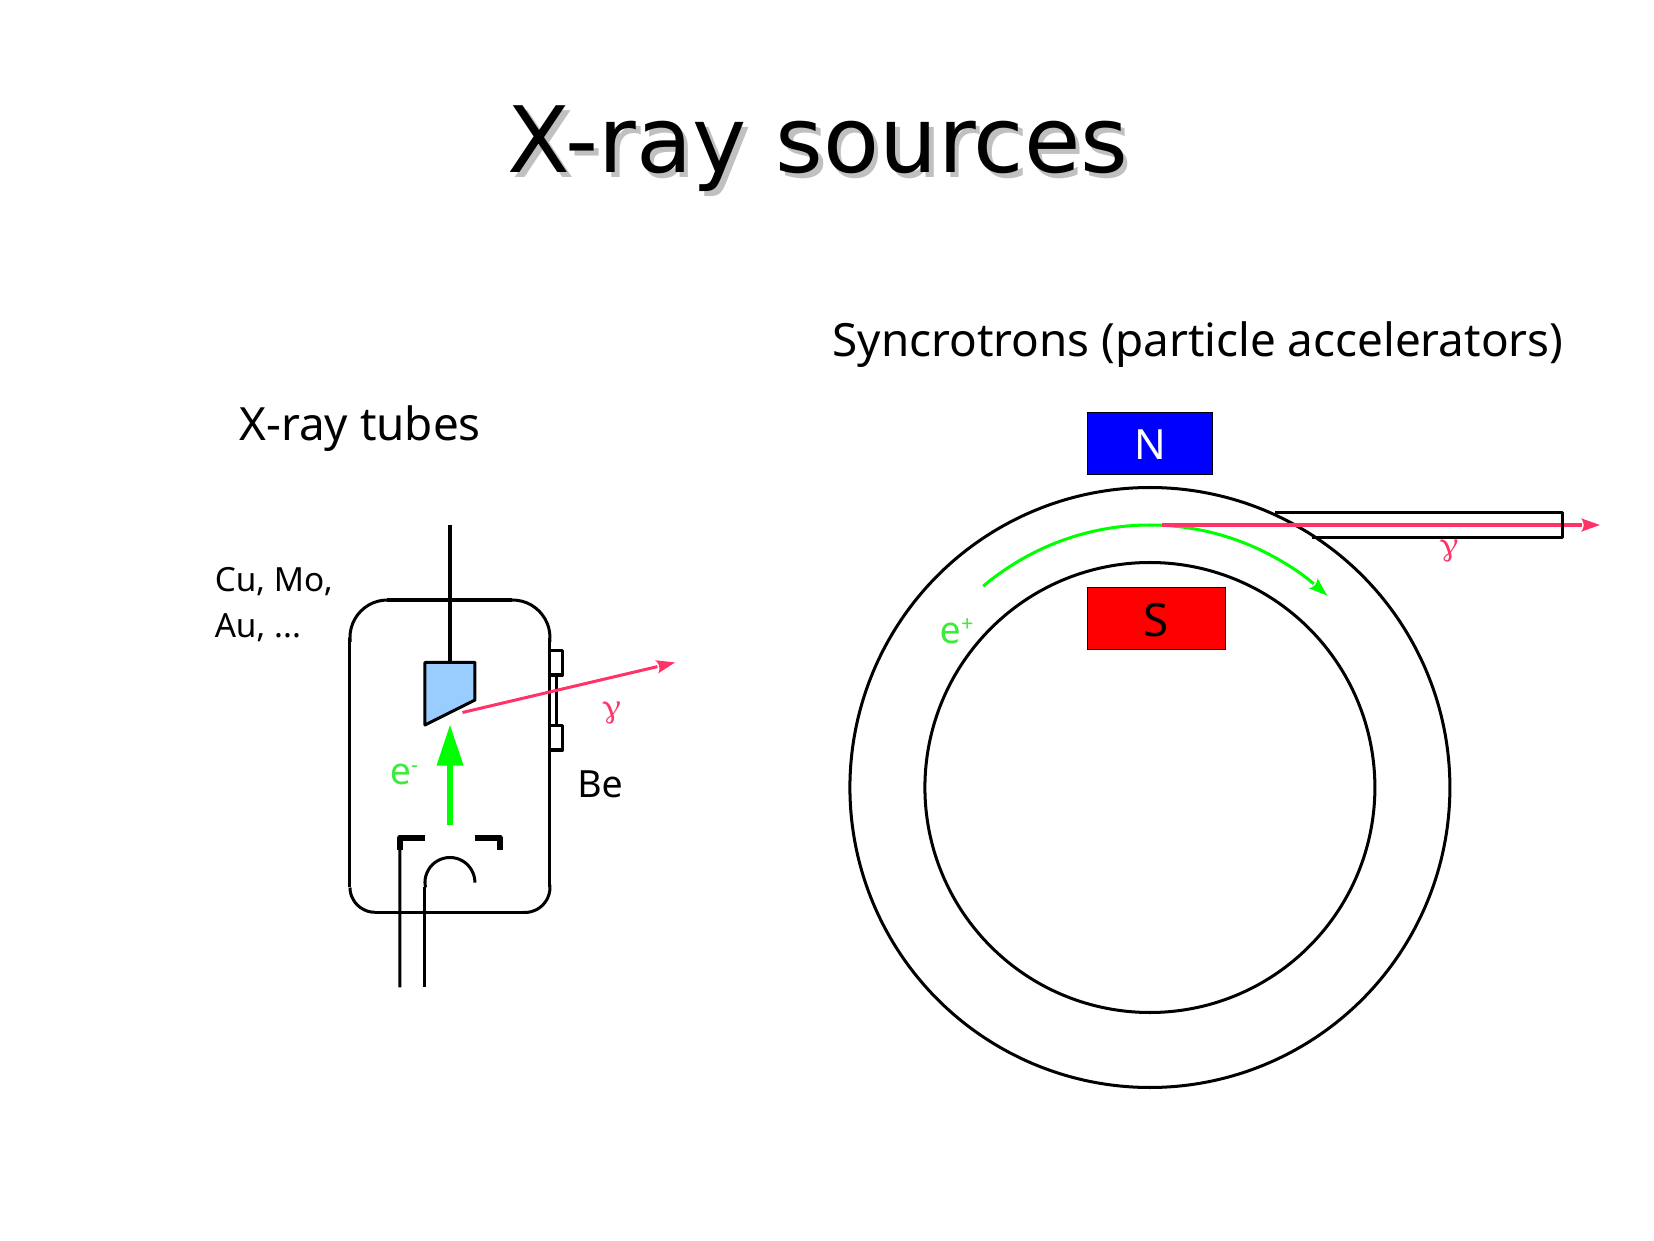

# X-ray sources
Syncrotrons (particle accelerators)
X-ray tubes
N

Cu, Mo, Au, ...
S
e+

e-
Be